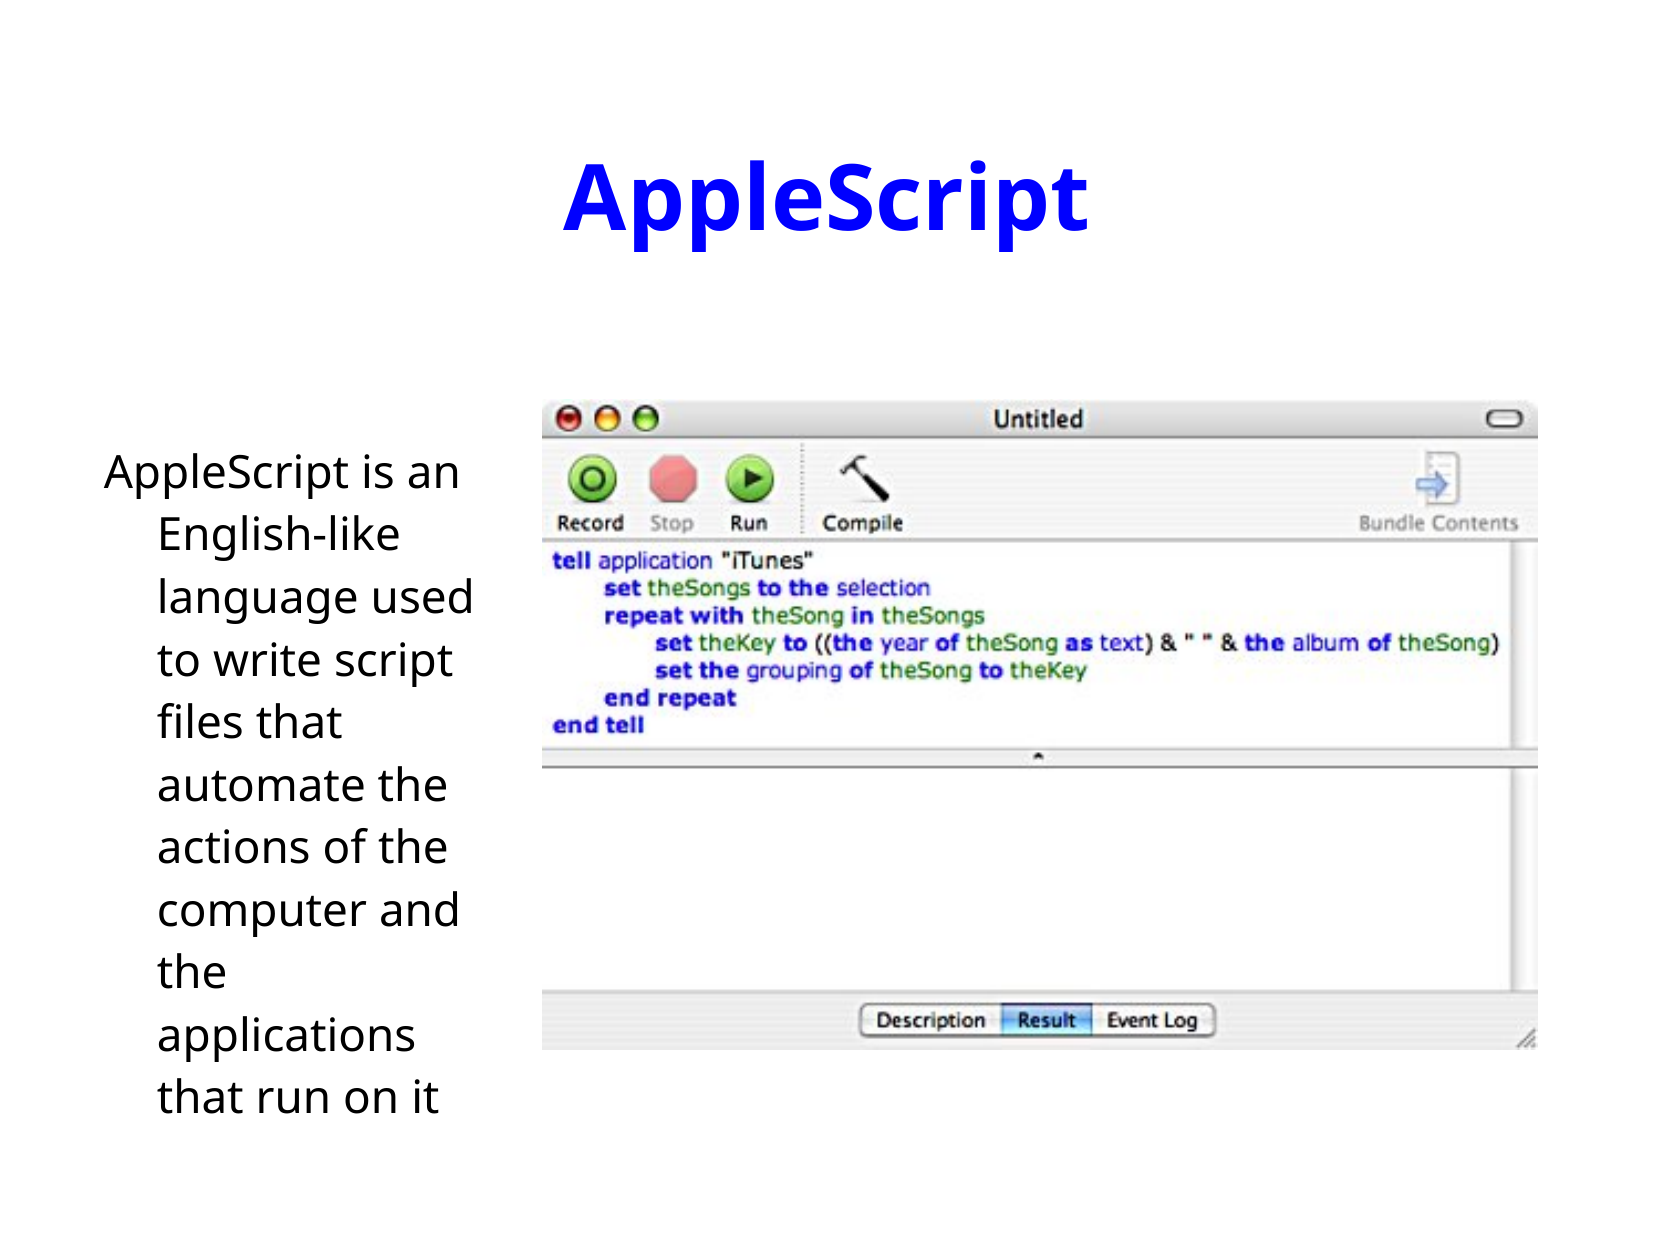

# AppleScript
AppleScript is an English-like language used to write script files that automate the actions of the computer and the applications that run on it